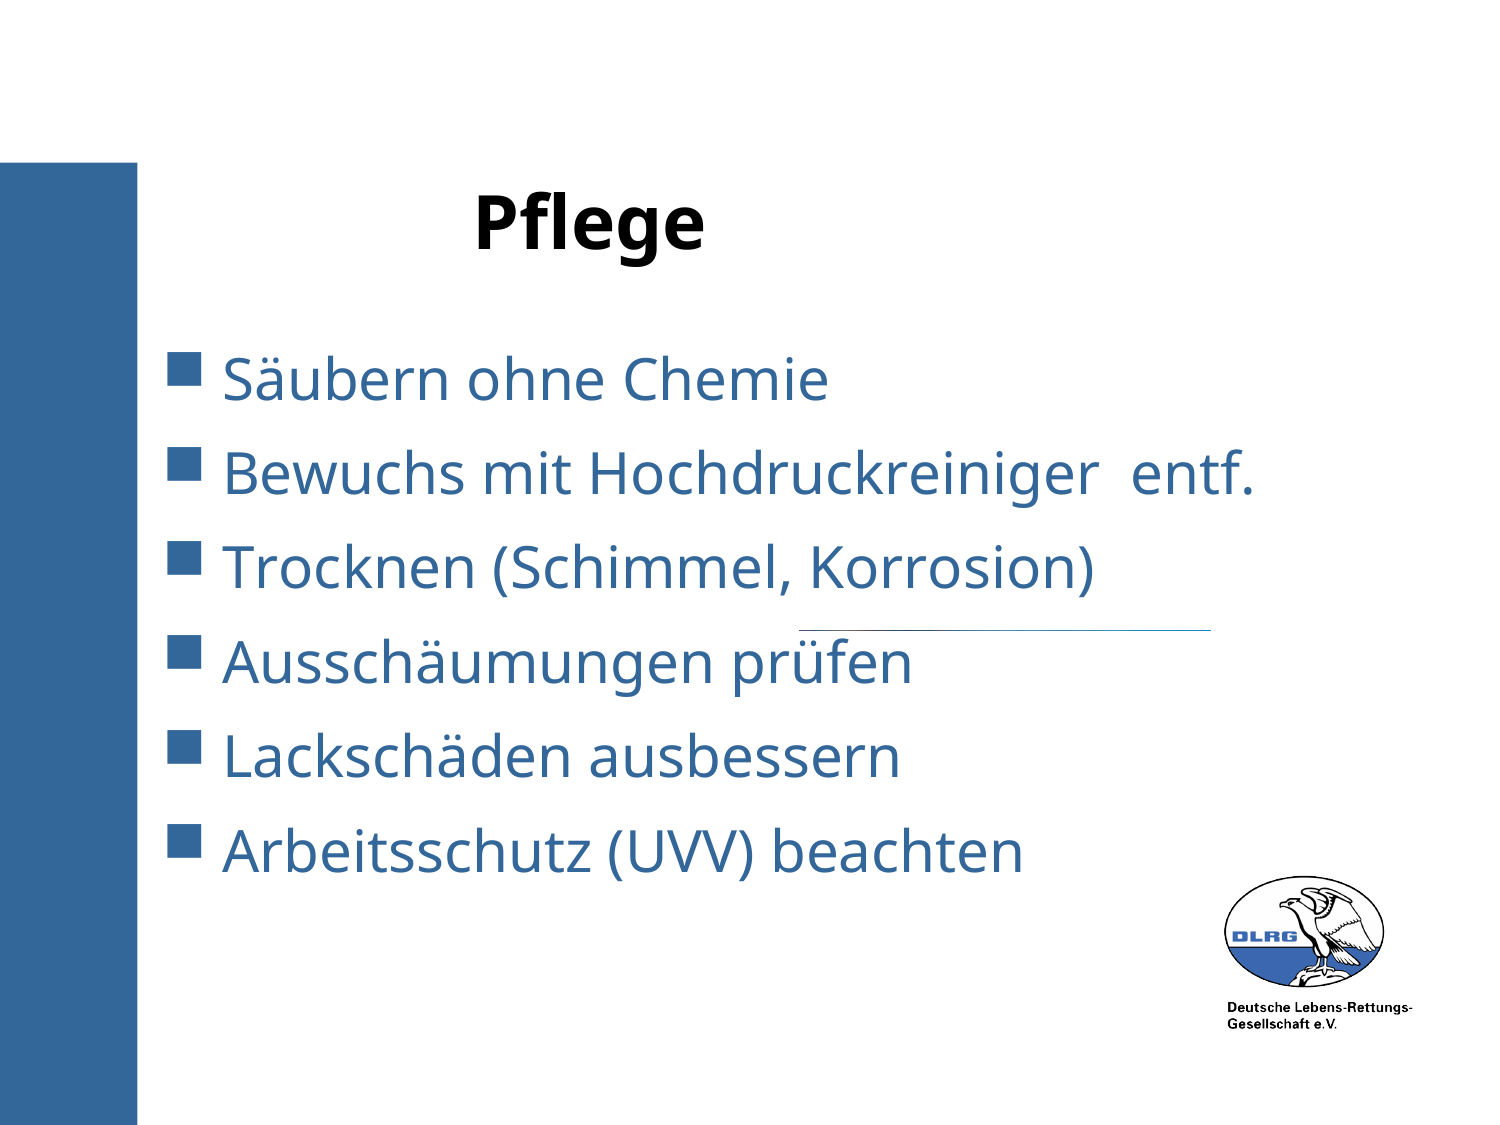

#
Pflege
 Säubern ohne Chemie
 Bewuchs mit Hochdruckreiniger entf.
 Trocknen (Schimmel, Korrosion)
 Ausschäumungen prüfen
 Lackschäden ausbessern
 Arbeitsschutz (UVV) beachten